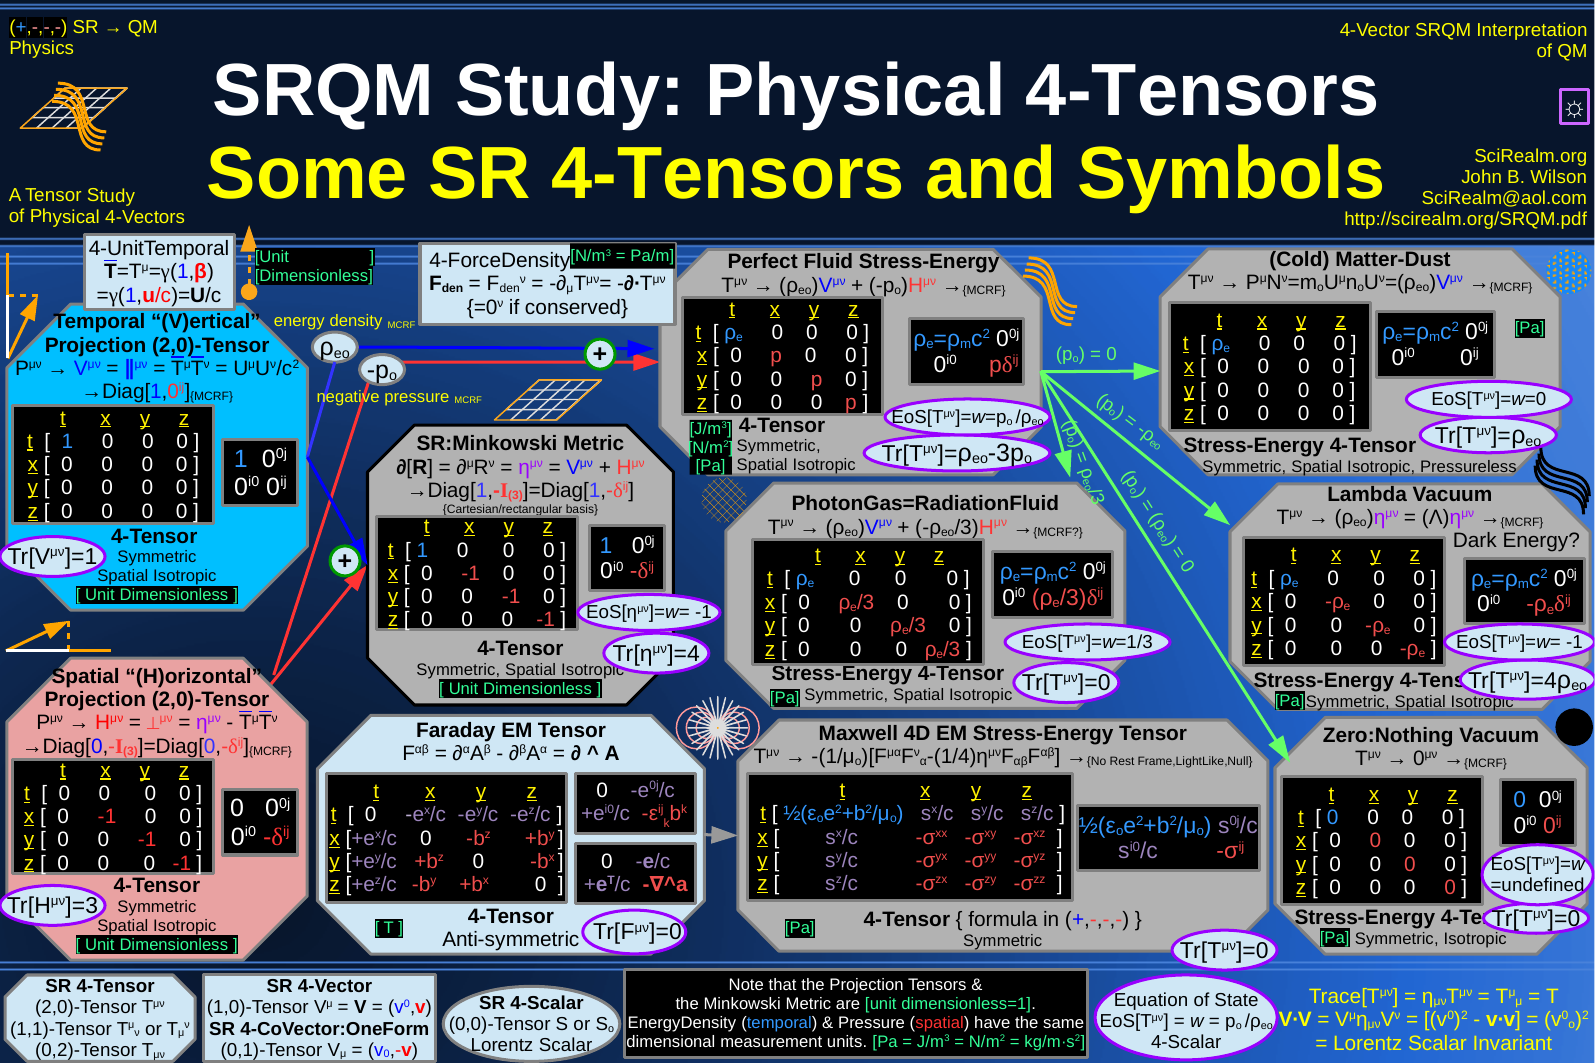

(+,-,-,-) SR → QM
Physics
A Tensor Study
of Physical 4-Vectors
4-Vector SRQM Interpretation
of QM
SciRealm.org
John B. Wilson
SciRealm@aol.com
http://scirealm.org/SRQM.pdf
# SRQM Study: Physical 4-Tensors Some SR 4-Tensors and Symbols
☼
4-UnitTemporal
T=Tμ=γ(1,β)
=γ(1,u/c)=U/c
[Unit ]
[Dimensionless]
4-ForceDensity
Fden = Fdenν = -∂μTμν= -∂∙Tμν
{=0ν if conserved}
[N/m3 = Pa/m]
(Cold) Matter-Dust
Tμν → PμNν=moUμnoUν=(ρeo)Vμν →{MCRF}
Stress-Energy 4-Tensor
Symmetric, Spatial Isotropic, Pressureless
 Perfect Fluid Stress-Energy
 Tμν → (ρeo)Vμν + (-po)Hμν →{MCRF}
 4-Tensor
 Symmetric,
 Spatial Isotropic
 t x y z
t [ ρe 0 0 0 ]
x [ 0 p 0 0 ]
y [ 0 0 p 0 ]
z [ 0 0 0 p ]
 t x y z
t [ ρe 0 0 0 ]
x [ 0 0 0 0 ]
y [ 0 0 0 0 ]
z [ 0 0 0 0 ]
Temporal “(V)ertical”
Projection (2,0)-Tensor
Pμν → Vμν = ∥μν = TμTν = UμUν/c2
→Diag[1,0ij]{MCRF}
4-Tensor
Symmetric
Spatial Isotropic
[ Unit Dimensionless ]
 t x y z
t [ 1 0 0 0 ]
x [ 0 0 0 0 ]
y [ 0 0 0 0 ]
z [ 0 0 0 0 ]
 1 00j
 0i0 0ij
energy density MCRF
 negative pressure MCRF
[Pa]
 ρe=ρmc2 00j
 0i0 0ij
 ρe=ρmc2 00j
 0i0 pδij
ρeo
(po) = 0
+
-po
EoS[Tμν]=w=0
EoS[Tμν]=w=po /ρeo
(po) = -ρeo
Tr[Tμν]=ρeo
[J/m3]
[N/m2]
[Pa]
SR:Minkowski Metric
∂[R] = ∂μRν = ημν = Vμν + Hμν
→Diag[1,-I(3)]=Diag[1,-δij]
{Cartesian/rectangular basis}
=
4-Tensor
Symmetric, Spatial Isotropic
[ Unit Dimensionless ]
 t x y z
t [ 1 0 0 0 ]
x [ 0 -1 0 0 ]
y [ 0 0 -1 0 ]
z [ 0 0 0 -1 ]
 1 00j
 0i0 -δij
Tr[Tμν]=ρeo-3po
(po) = ρeo/3
PhotonGas=RadiationFluid
Tμν → (ρeo)Vμν + (-ρeo/3)Hμν →{MCRF?}
Stress-Energy 4-Tensor
Symmetric, Spatial Isotropic
Lambda Vacuum
Tμν → (ρeo)ημν = (Λ)ημν →{MCRF}
		 Dark Energy?
Stress-Energy 4-Tensor
Symmetric, Spatial Isotropic
(po) = (ρeo) = 0
Tr[Vμν]=1
 t x y z
t [ ρe 0 0 0 ]
x [ 0 -ρe 0 0 ]
y [ 0 0 -ρe 0 ]
z [ 0 0 0 -ρe ]
 t x y z
t [ ρe 0 0 0 ]
x [ 0 ρe/3 0 0 ]
y [ 0 0 ρe/3 0 ]
z [ 0 0 0 ρe/3 ]
+
 ρe=ρmc2 00j
 0i0 (ρe/3)δij
 ρe=ρmc2 00j
 0i0 -ρeδij
EoS[ημν]=w= -1
EoS[Tμν]=w=1/3
EoS[Tμν]=w= -1
Tr[ημν]=4
Spatial “(H)orizontal”
Projection (2,0)-Tensor
Pμν → Hμν = ⟂μν = ημν - TμTν
→Diag[0,-I(3)]=Diag[0,-δij]{MCRF}
 4-Tensor
Symmetric
Spatial Isotropic
[ Unit Dimensionless ]
 t x y z
t [ 0 0 0 0 ]
x [ 0 -1 0 0 ]
y [ 0 0 -1 0 ]
z [ 0 0 0 -1 ]
 0 00j
 0i0 -δij
Tr[Tμν]=4ρeo
Tr[Tμν]=0
[Pa]
[Pa]
Faraday EM Tensor
Fαβ = ∂αAβ - ∂βAα = ∂ ^ A
4-Tensor
Anti-symmetric
 t x y z
t [ 0 -ex/c -ey/c -ez/c ]
x [+ex/c 0 -bz +by ]
y [+ey/c +bz 0 -bx ]
z [+ez/c -by +bx 0 ]
 0 -e0j/c
+ei0/c -εijkbk
 0 -e/c
+eT/c -∇^a
Zero:Nothing Vacuum
Tμν → 0μν →{MCRF}
Stress-Energy 4-Tensor
Symmetric, Isotropic
Maxwell 4D EM Stress-Energy Tensor
Tμν → -(1/μo)[FμαFνα-(1/4)ημνFαβFαβ] →{No Rest Frame,LightLike,Null}
4-Tensor { formula in (+,-,-,-) }
Symmetric
 t x y z
 t [ ½(εoe2+b2/μo) sx/c sy/c sz/c ]
x [ sx/c -σxx -σxy -σxz ]
y [ sy/c -σyx -σyy -σyz ]
z [ sz/c -σzx -σzy -σzz ]
 ½(εoe2+b2/μo) s0j/c
 si0/c -σij
 t x y z
t [ 0 0 0 0 ]
x [ 0 0 0 0 ]
y [ 0 0 0 0 ]
z [ 0 0 0 0 ]
 0 00j
 0i0 0ij
EoS[Tμν]=w
=undefined
Tr[Hμν]=3
Tr[Tμν]=0
 Tr[Fμν]=0
[ T ]
[Pa]
[Pa]
Tr[Tμν]=0
Note that the Projection Tensors &
the Minkowski Metric are [unit dimensionless=1].
EnergyDensity (temporal) & Pressure (spatial) have the same
dimensional measurement units. [Pa = J/m3 = N/m2 = kg/m·s2]
SR 4-Tensor
(2,0)-Tensor Tμν
(1,1)-Tensor Tμν or Tμν
(0,2)-Tensor Tμν
SR 4-Vector
(1,0)-Tensor Vμ = V = (v0,v)
SR 4-CoVector:OneForm
(0,1)-Tensor Vμ = (v0,-v)
Equation of State
EoS[Tμν] = w = po /ρeo
4-Scalar
Trace[Tμν] = ημνTμν = Tμμ = T
V∙V = VμημνVν = [(v0)2 - v∙v] = (v0o)2
= Lorentz Scalar Invariant
SR 4-Scalar
(0,0)-Tensor S or So
Lorentz Scalar